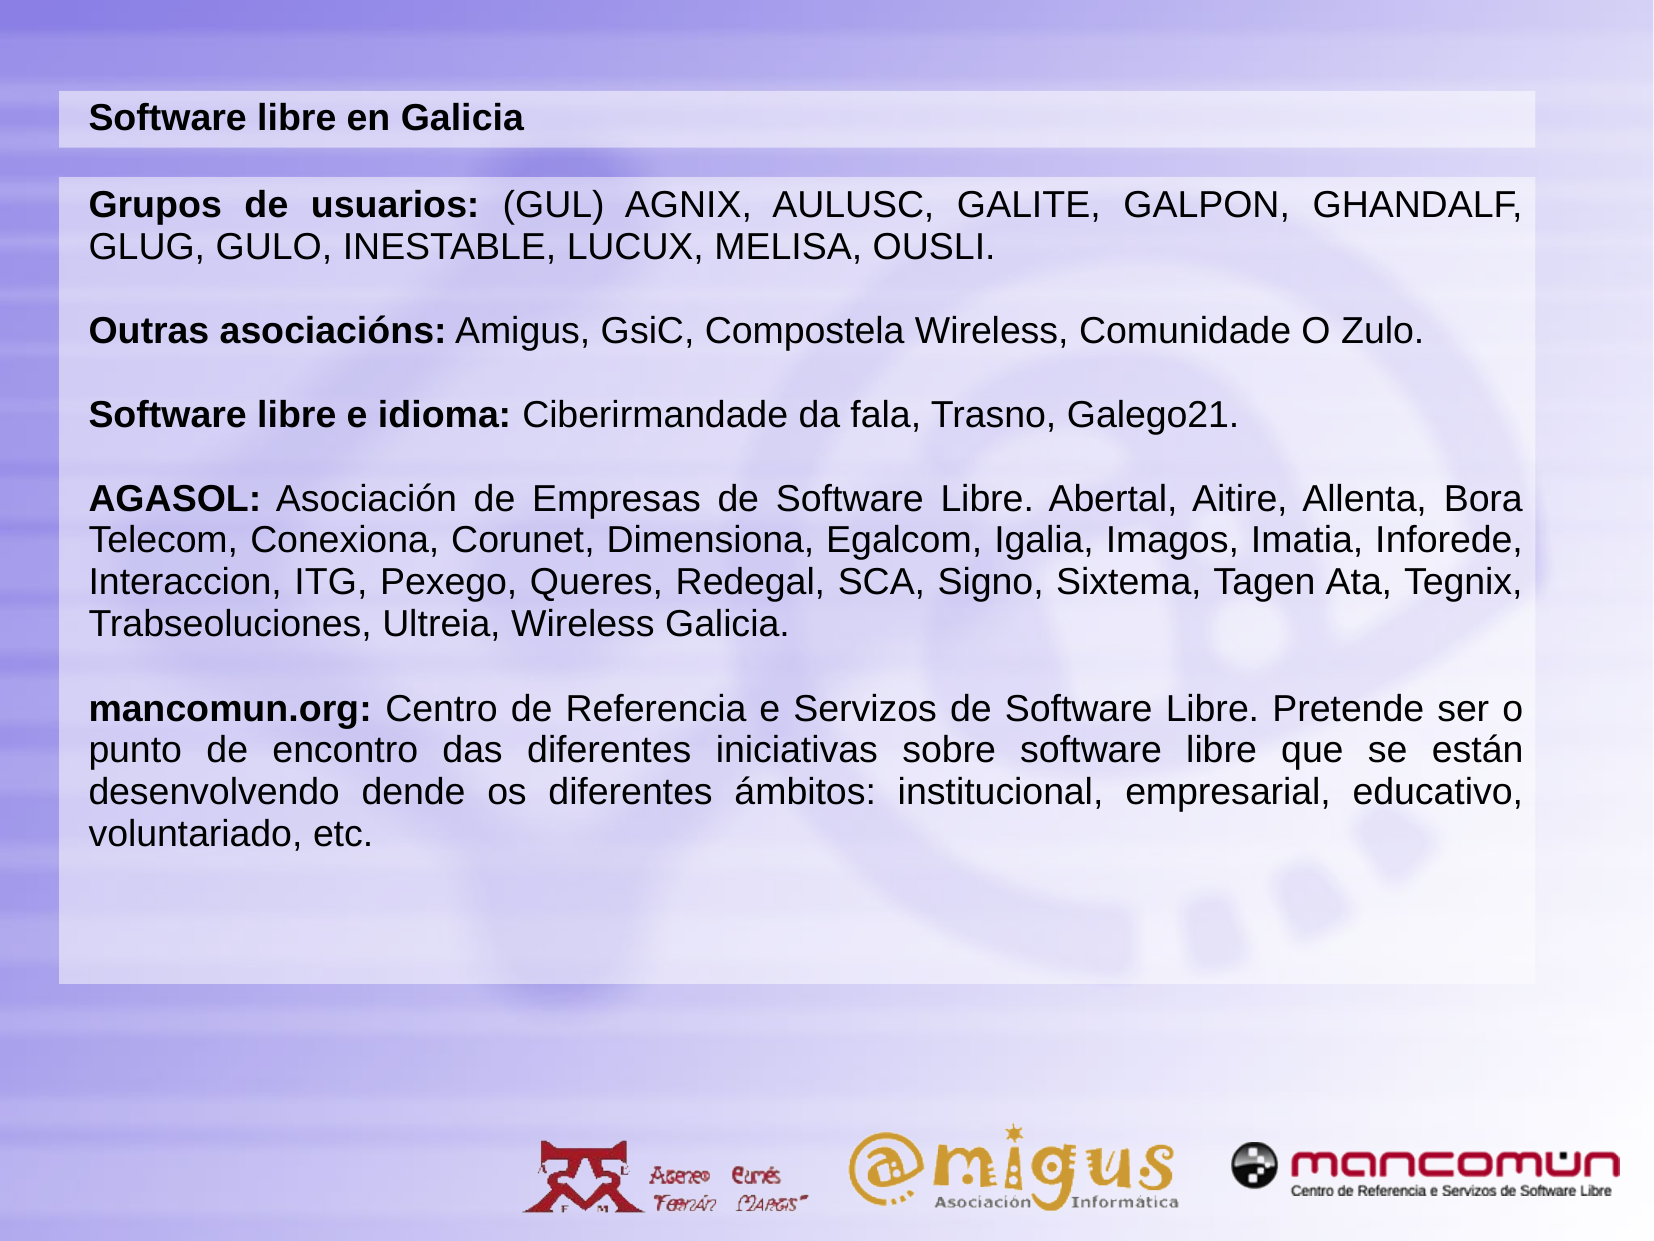

Software libre en Galicia
Grupos de usuarios: (GUL) AGNIX, AULUSC, GALITE, GALPON, GHANDALF, GLUG, GULO, INESTABLE, LUCUX, MELISA, OUSLI.
Outras asociacións: Amigus, GsiC, Compostela Wireless, Comunidade O Zulo.
Software libre e idioma: Ciberirmandade da fala, Trasno, Galego21.
AGASOL: Asociación de Empresas de Software Libre. Abertal, Aitire, Allenta, Bora Telecom, Conexiona, Corunet, Dimensiona, Egalcom, Igalia, Imagos, Imatia, Inforede, Interaccion, ITG, Pexego, Queres, Redegal, SCA, Signo, Sixtema, Tagen Ata, Tegnix, Trabseoluciones, Ultreia, Wireless Galicia.
mancomun.org: Centro de Referencia e Servizos de Software Libre. Pretende ser o punto de encontro das diferentes iniciativas sobre software libre que se están desenvolvendo dende os diferentes ámbitos: institucional, empresarial, educativo, voluntariado, etc.